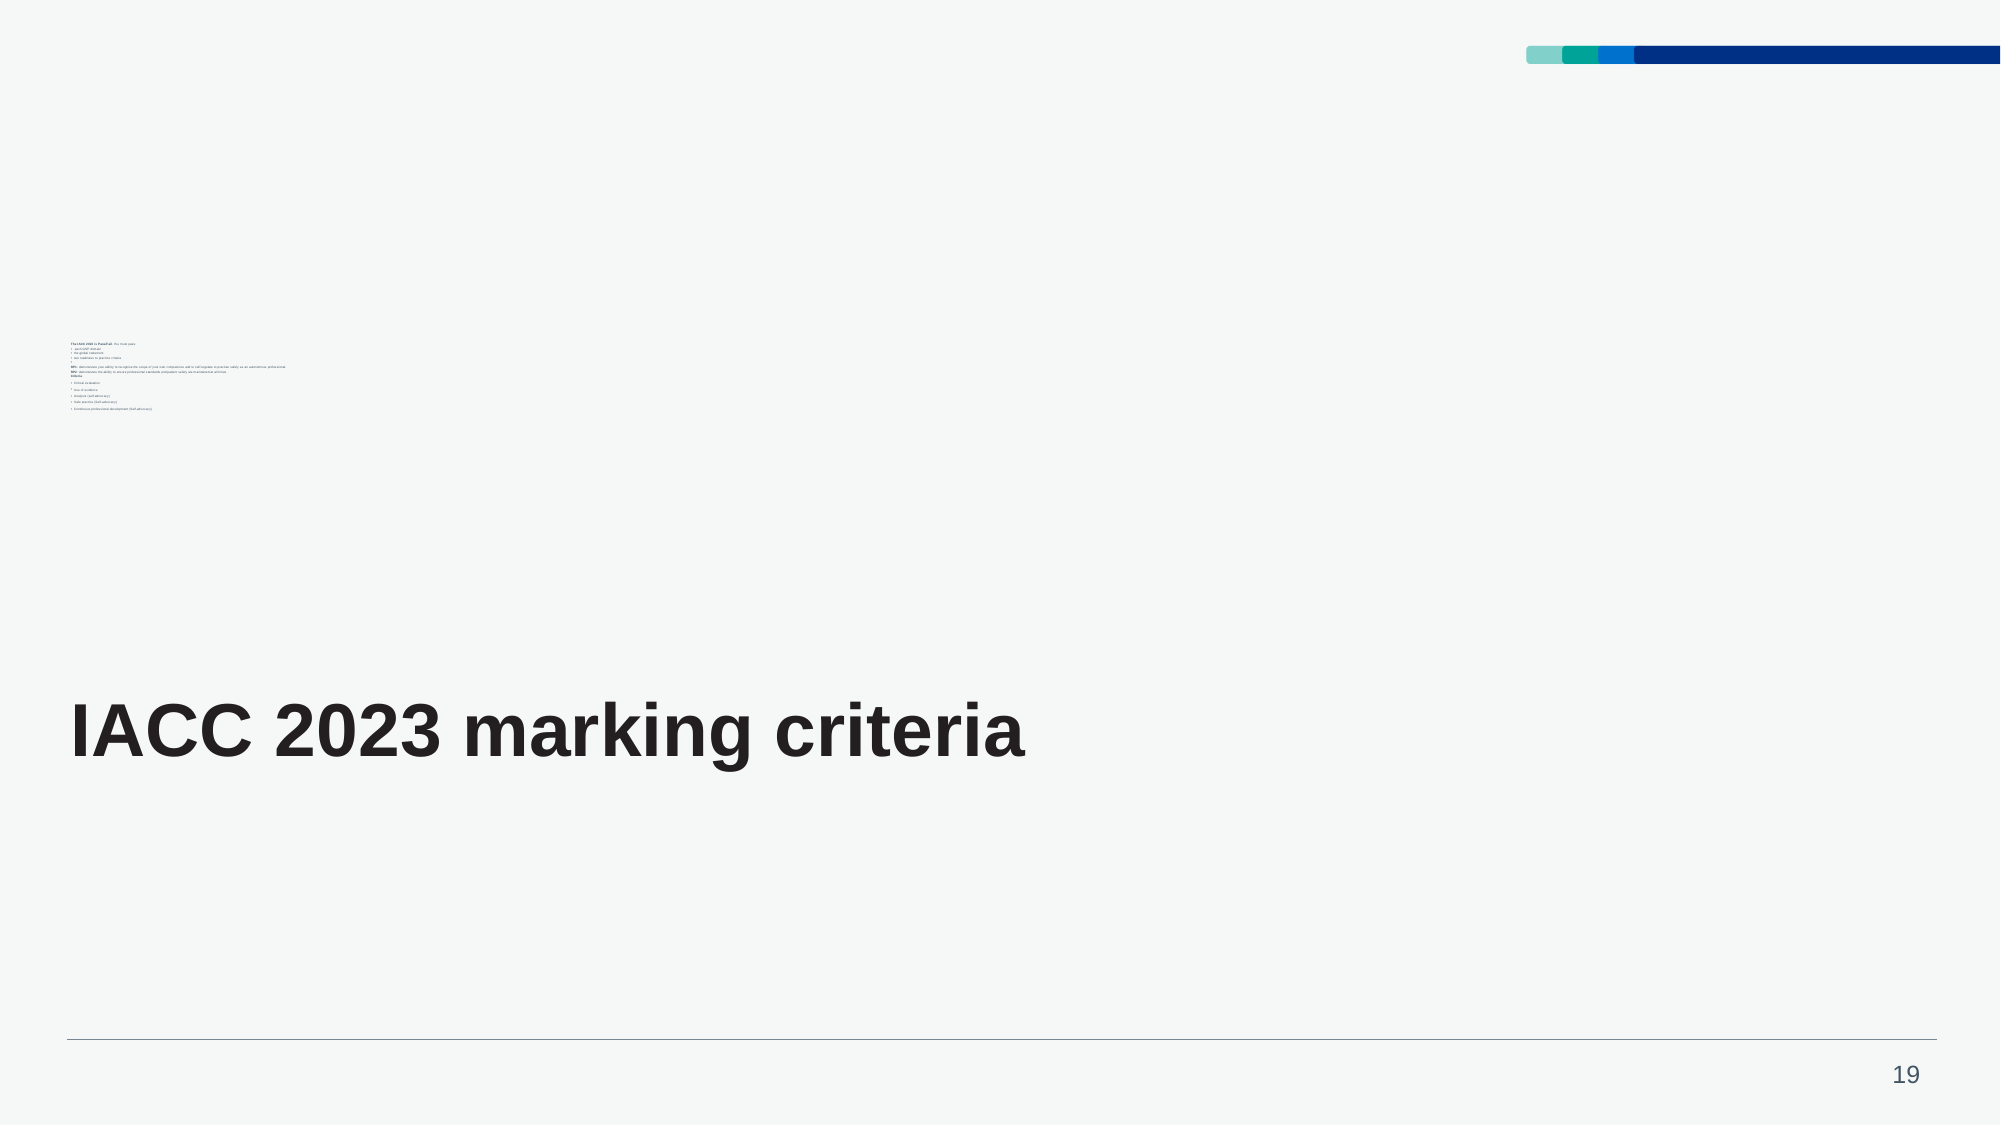

# The IACC 2023 is Pass/Fail. You must pass:
each GSP domain
the global statement
two readiness to practice criteria
RP1: demonstrate your ability to recognise the scope of your own competence and to self-regulate to practise safely as an autonomous professional.
RP2: demonstrate the ability to ensure professional standards and patient safety are maintained at all times.
Criteria
Critical evaluation
Use of evidence
Analysis (self-advocacy)
Safe practice (Self-advocacy)
Continuous professional development (Self-advocacy)
IACC 2023 marking criteria